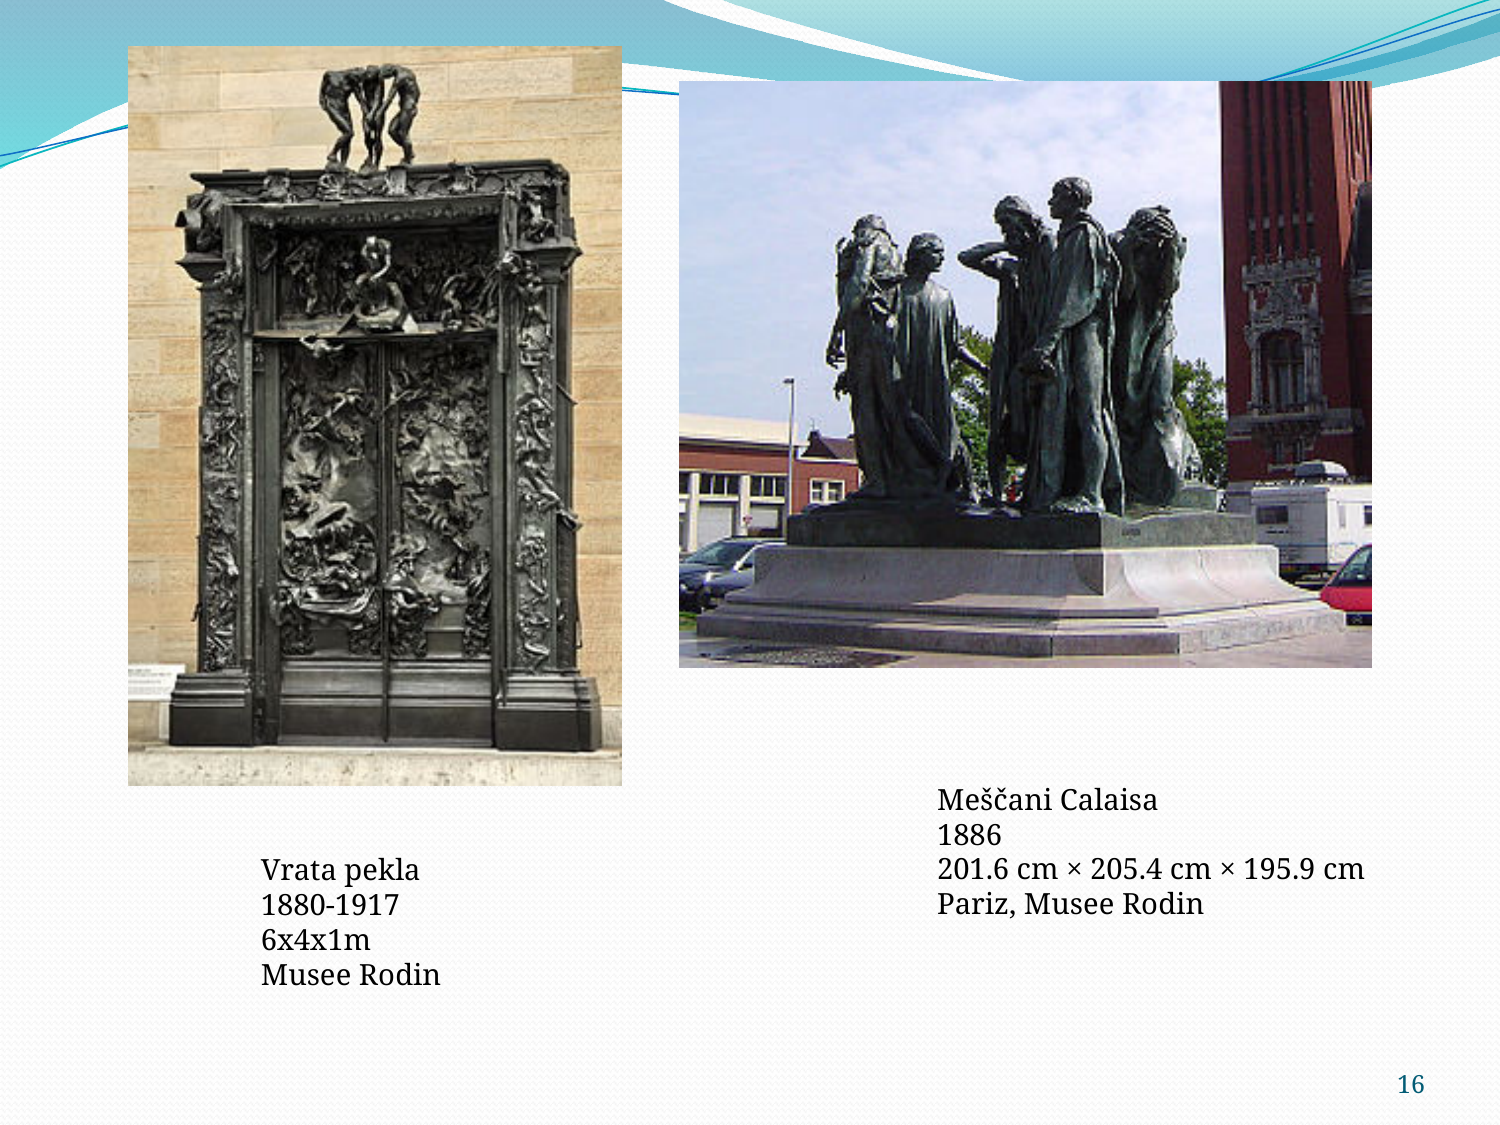

Meščani Calaisa
1886
201.6 cm × 205.4 cm × 195.9 cm
Pariz, Musee Rodin
Vrata pekla
1880-1917
6x4x1m
Musee Rodin